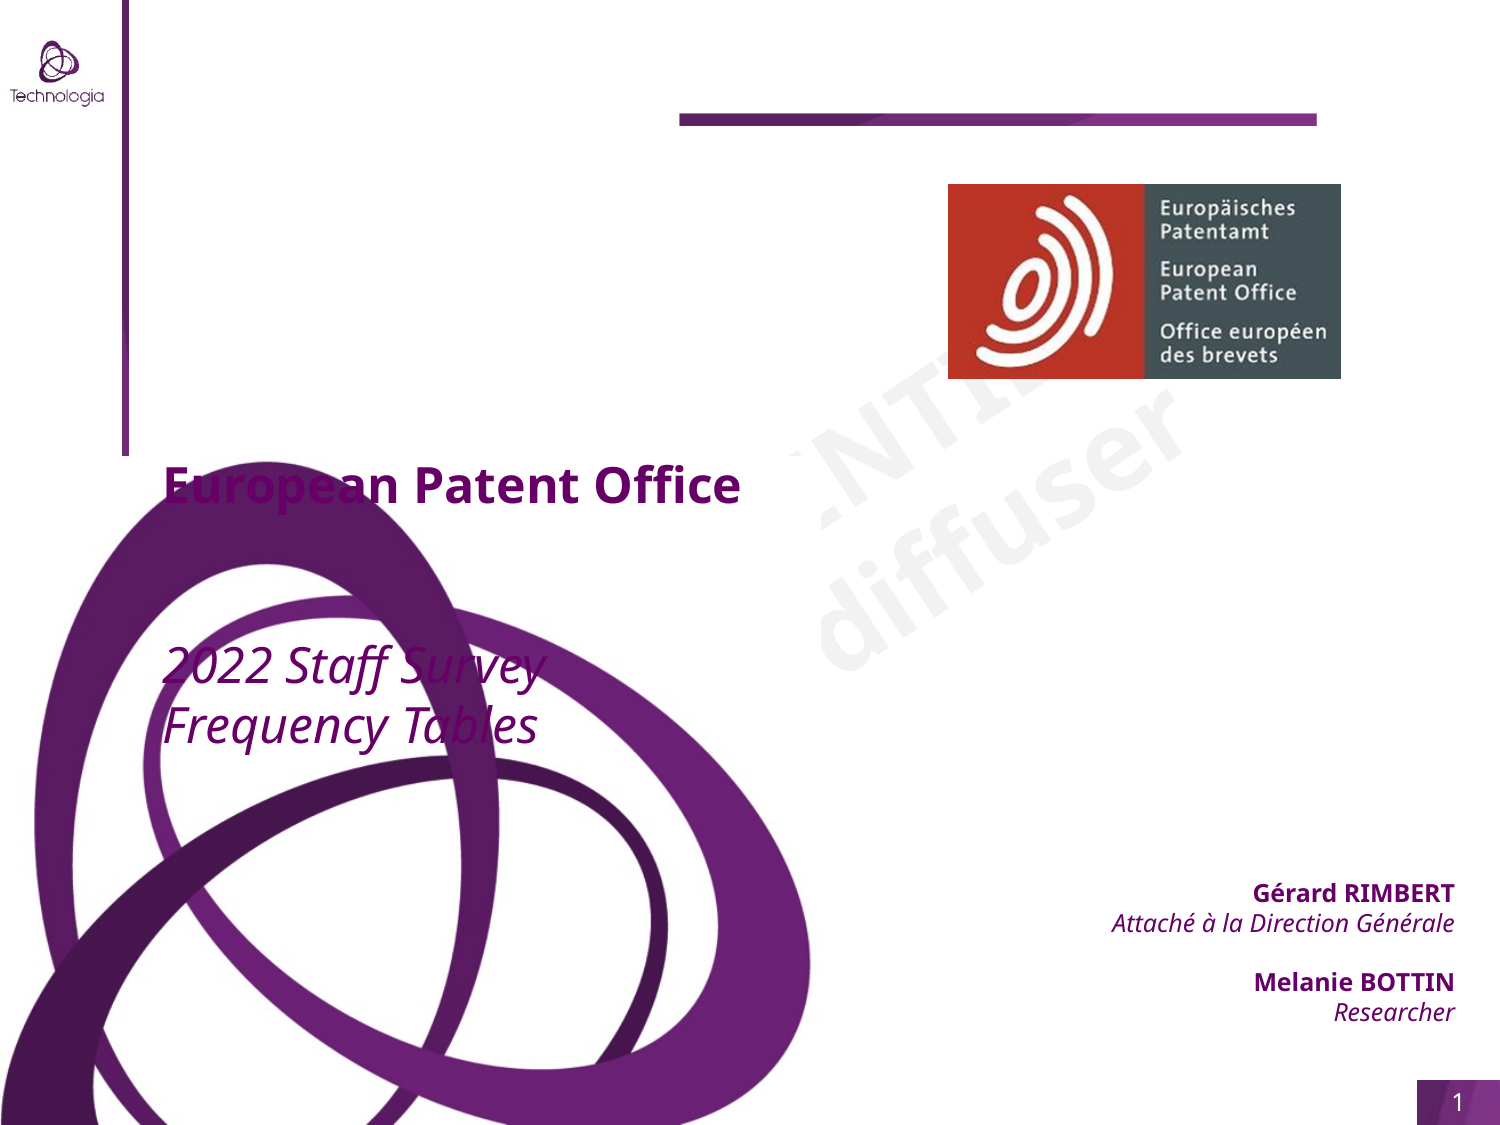

# European Patent Office 2022 Staff Survey Frequency Tables
Gérard RIMBERT
Attaché à la Direction Générale
Melanie BOTTIN
Researcher